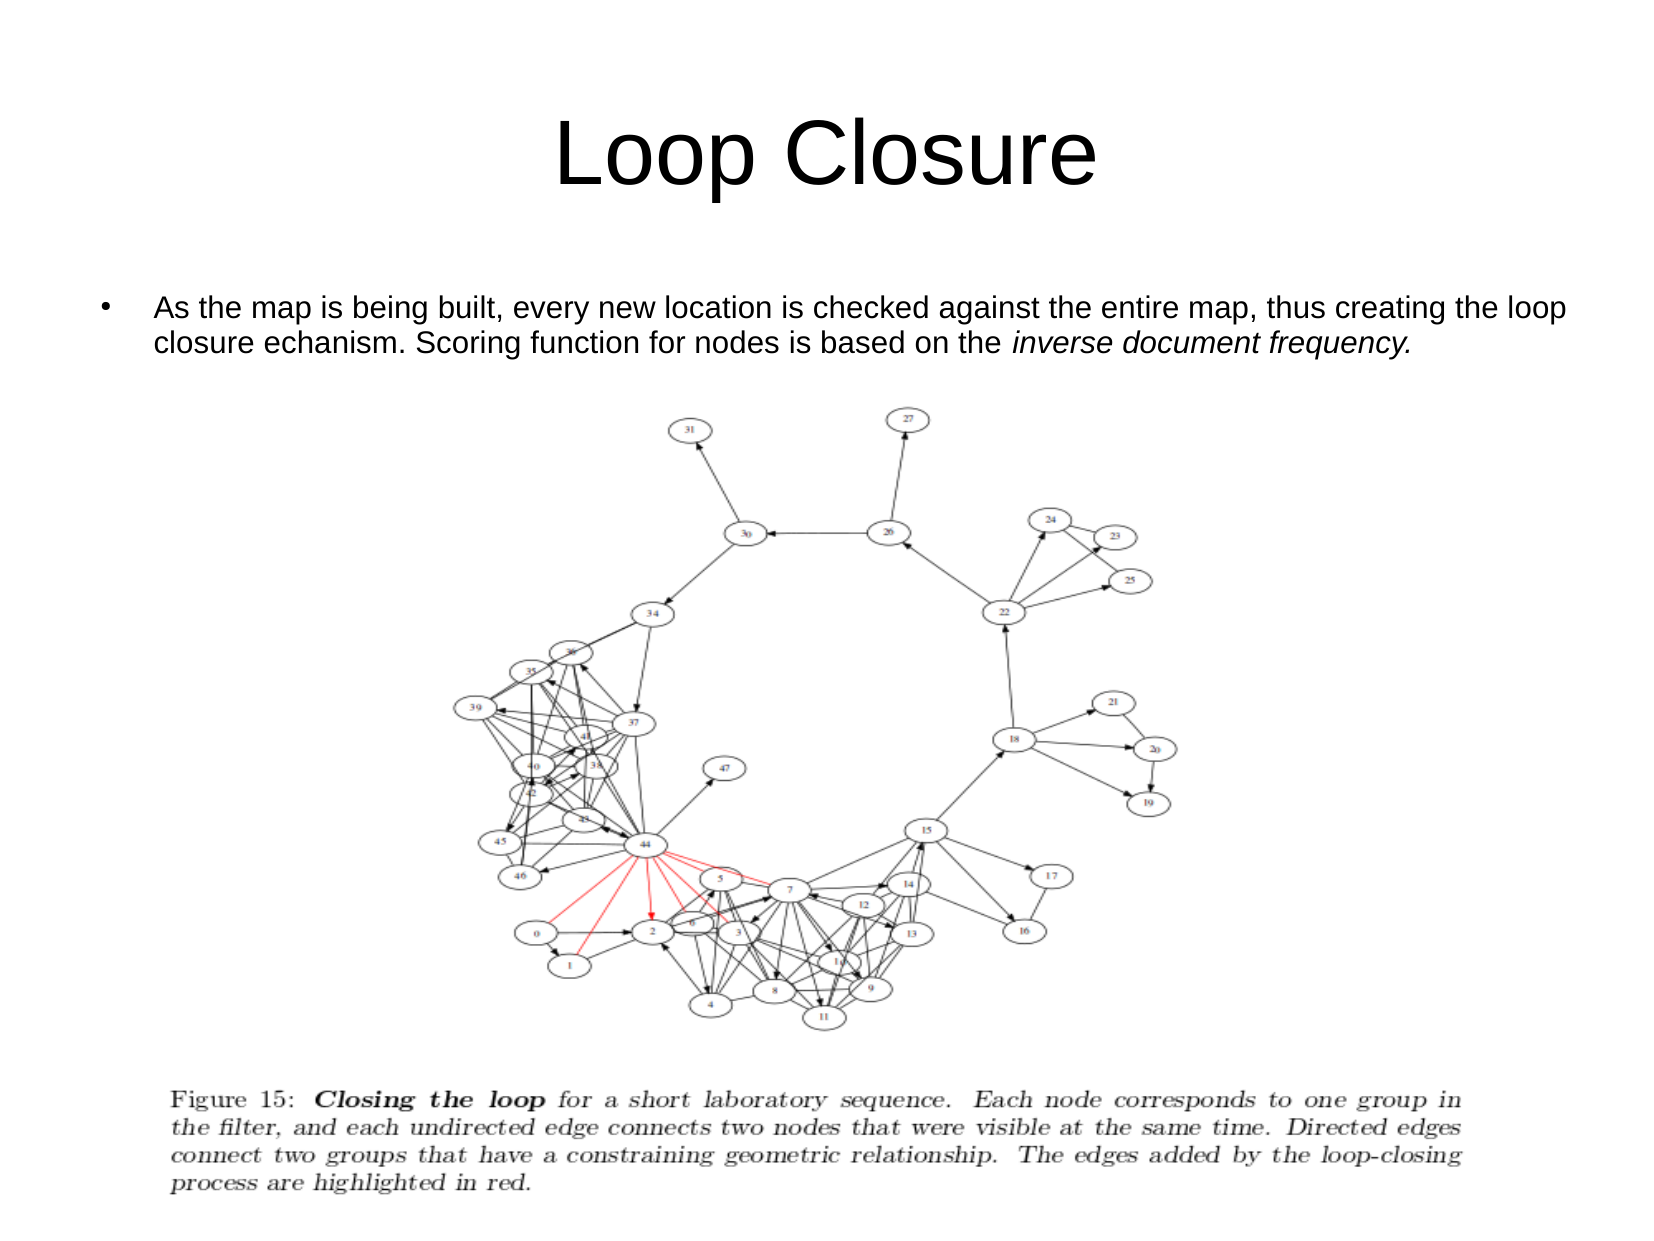

# Loop Closure
As the map is being built, every new location is checked against the entire map, thus creating the loop closure echanism. Scoring function for nodes is based on the inverse document frequency.